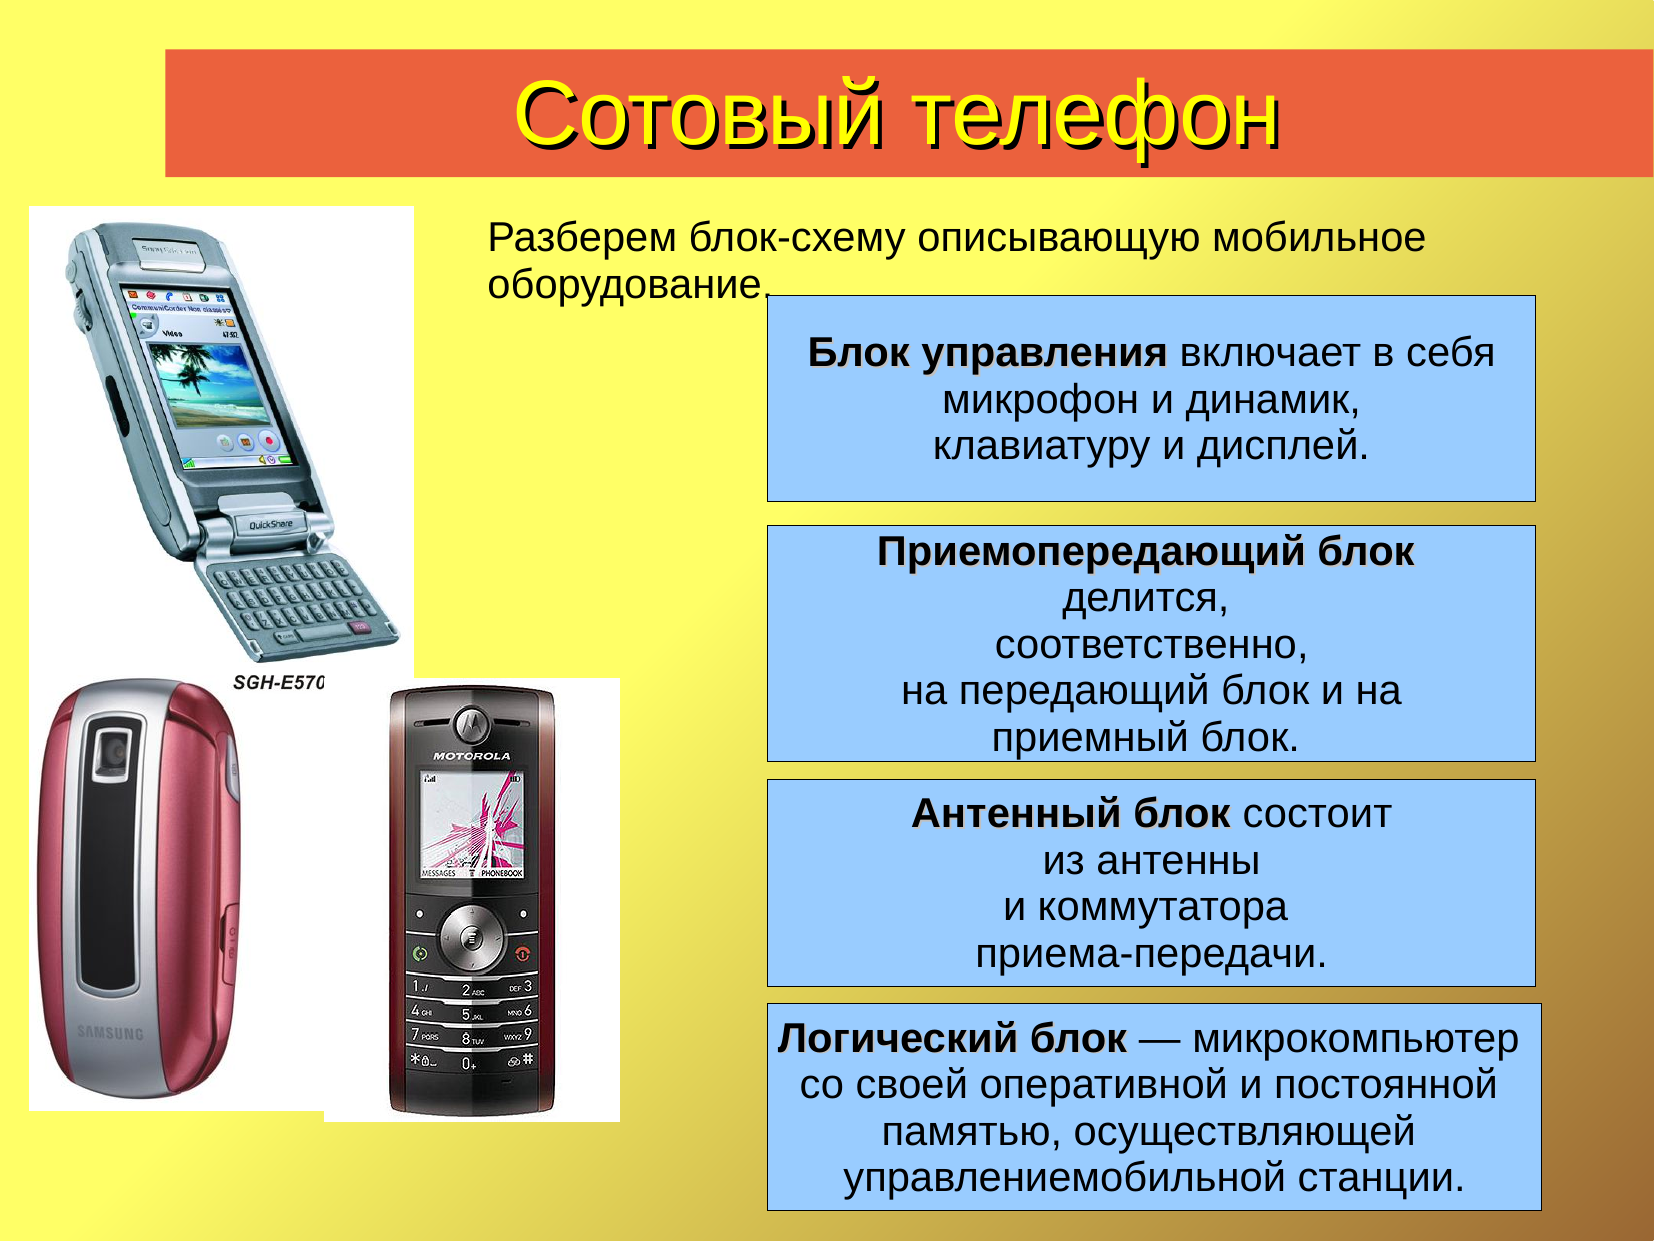

# Сотовый телефон
Разберем блок-схему описывающую мобильное оборудование.
 Блок управления включает в себя
микрофон и динамик,
 клавиатуру и дисплей.
Приемопередающий блок
делится,
соответственно,
 на передающий блок и на
приемный блок.
Антенный блок состоит
 из антенны
и коммутатора
приема-передачи.
Логический блок — микрокомпьютер
со своей оперативной и постоянной
памятью, осуществляющей
управлениемобильной станции.